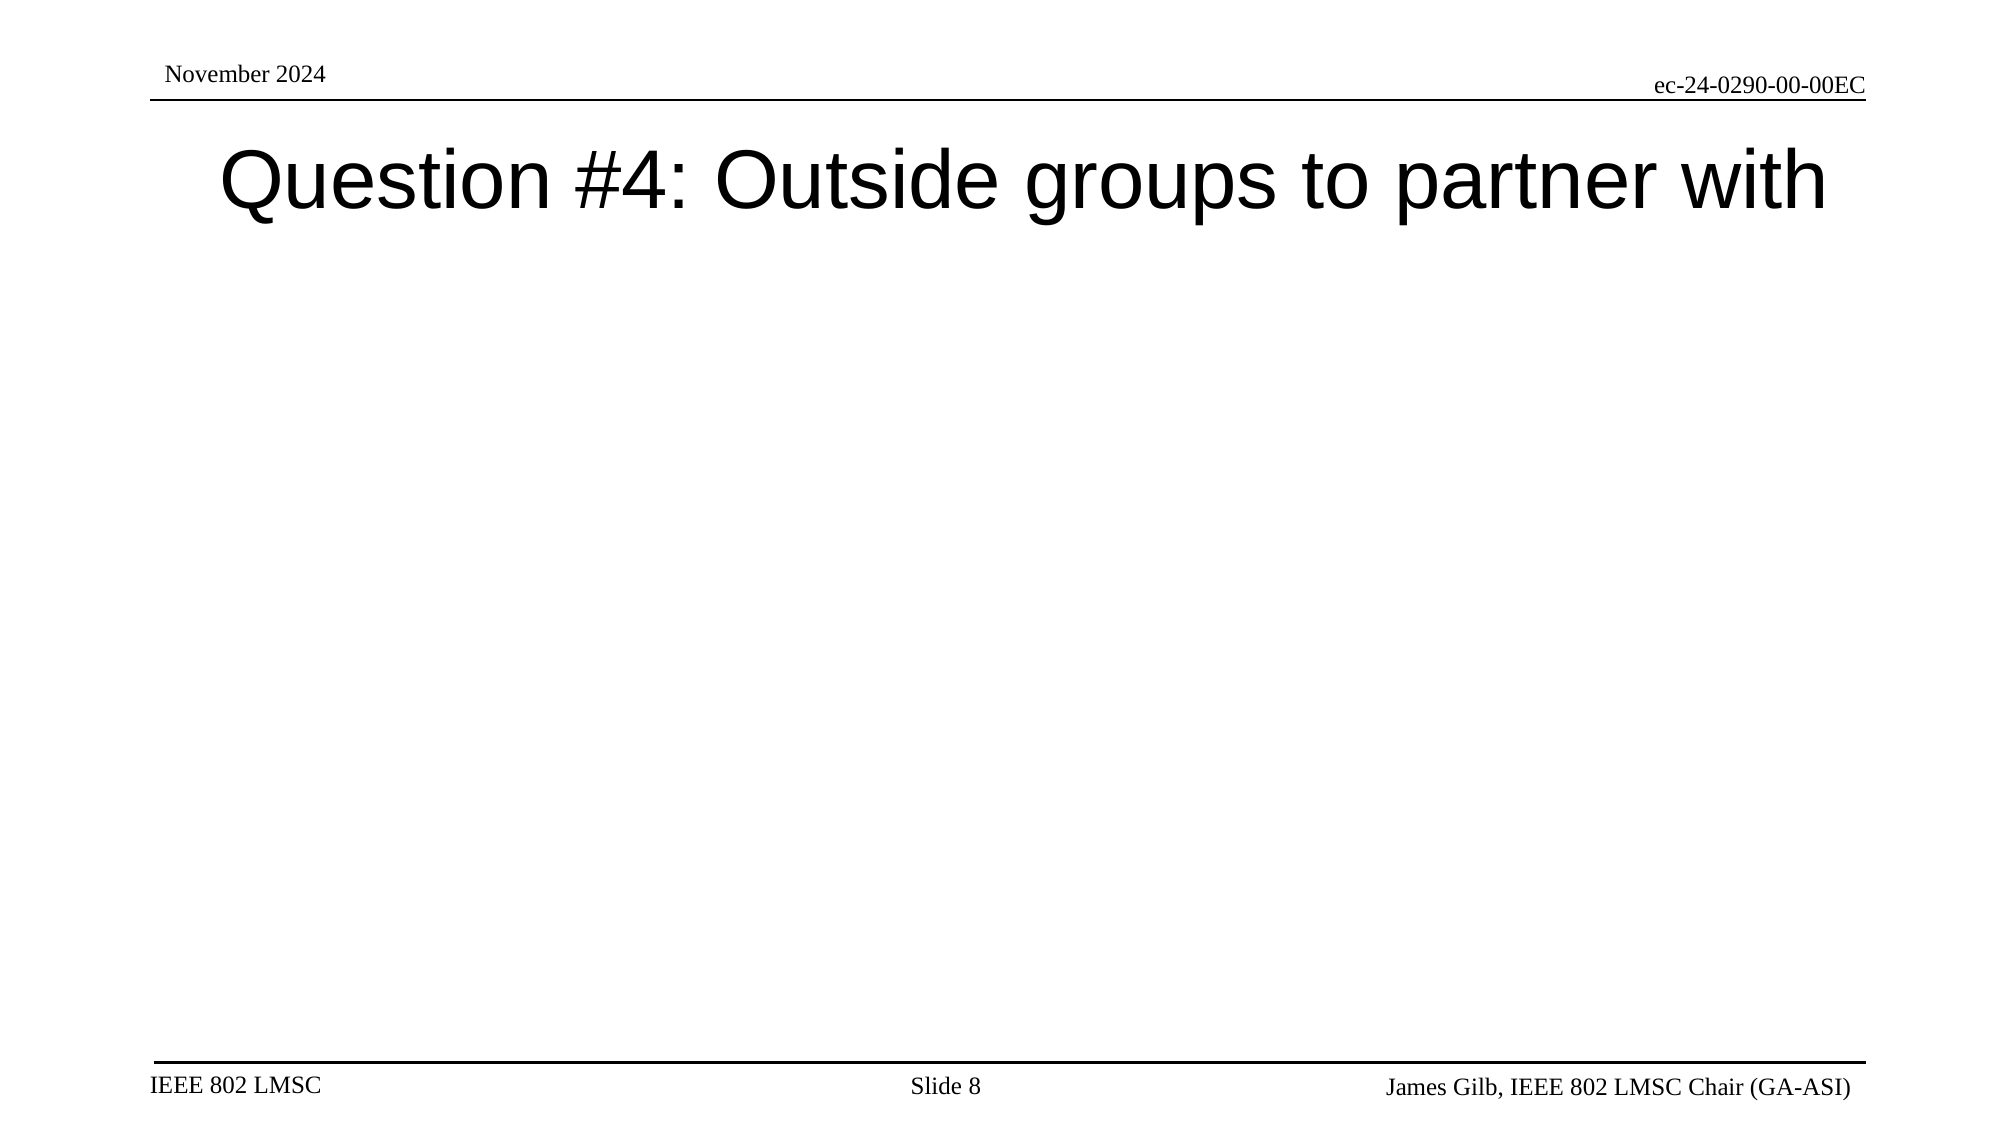

# Question #4: Outside groups to partner with
8